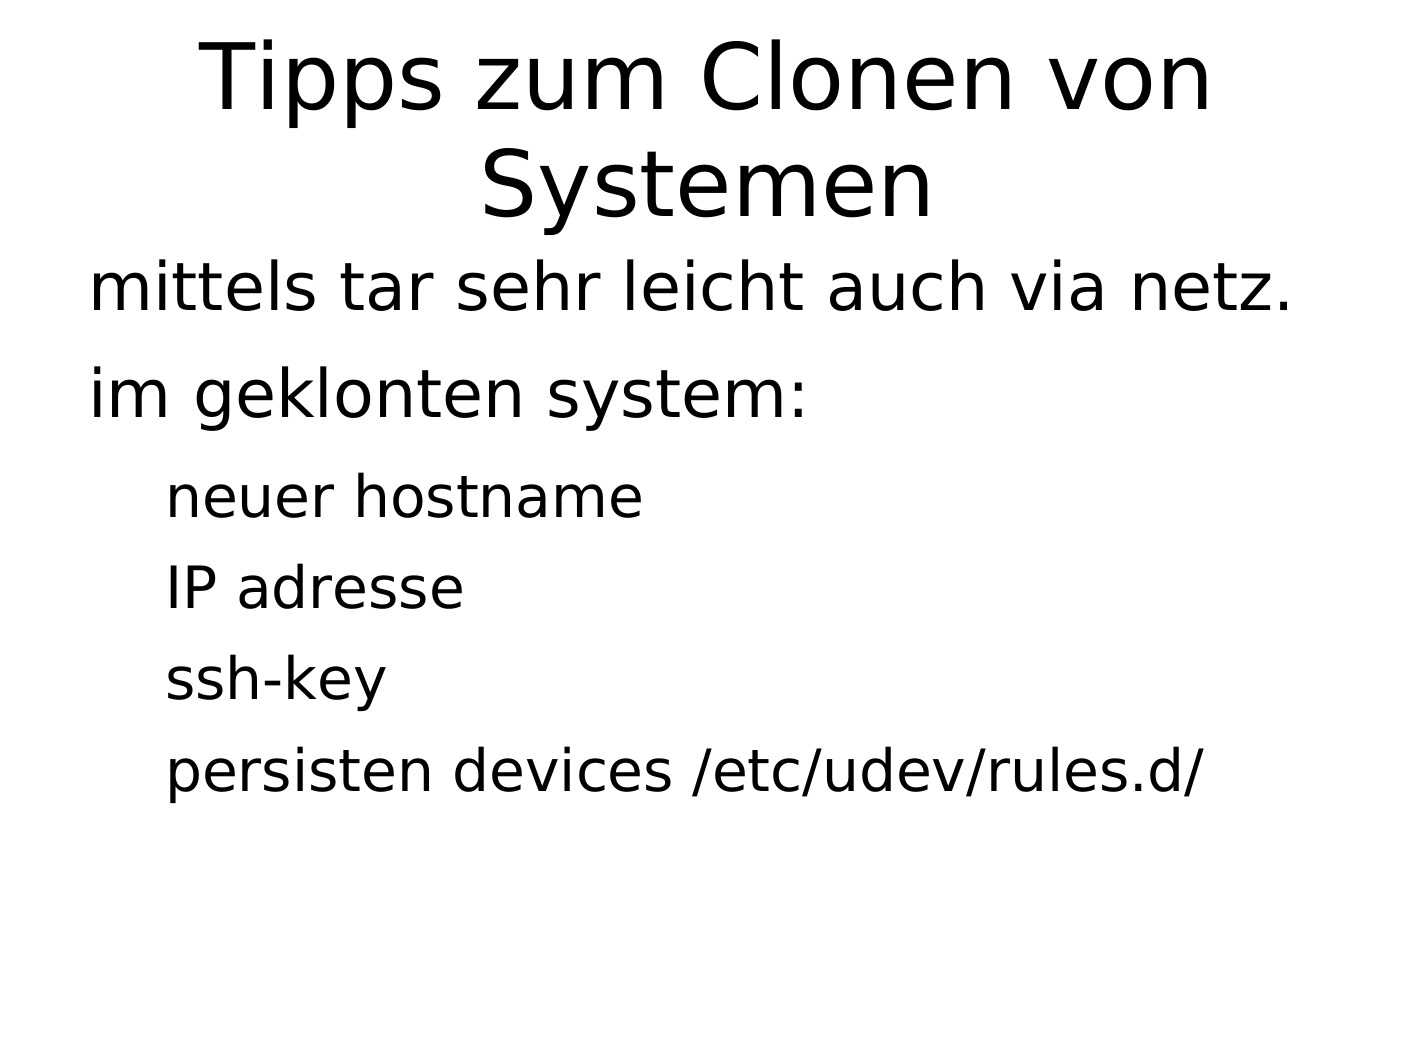

# Tipps zum Clonen von Systemen
mittels tar sehr leicht auch via netz.
im geklonten system:
neuer hostname
IP adresse
ssh-key
persisten devices /etc/udev/rules.d/